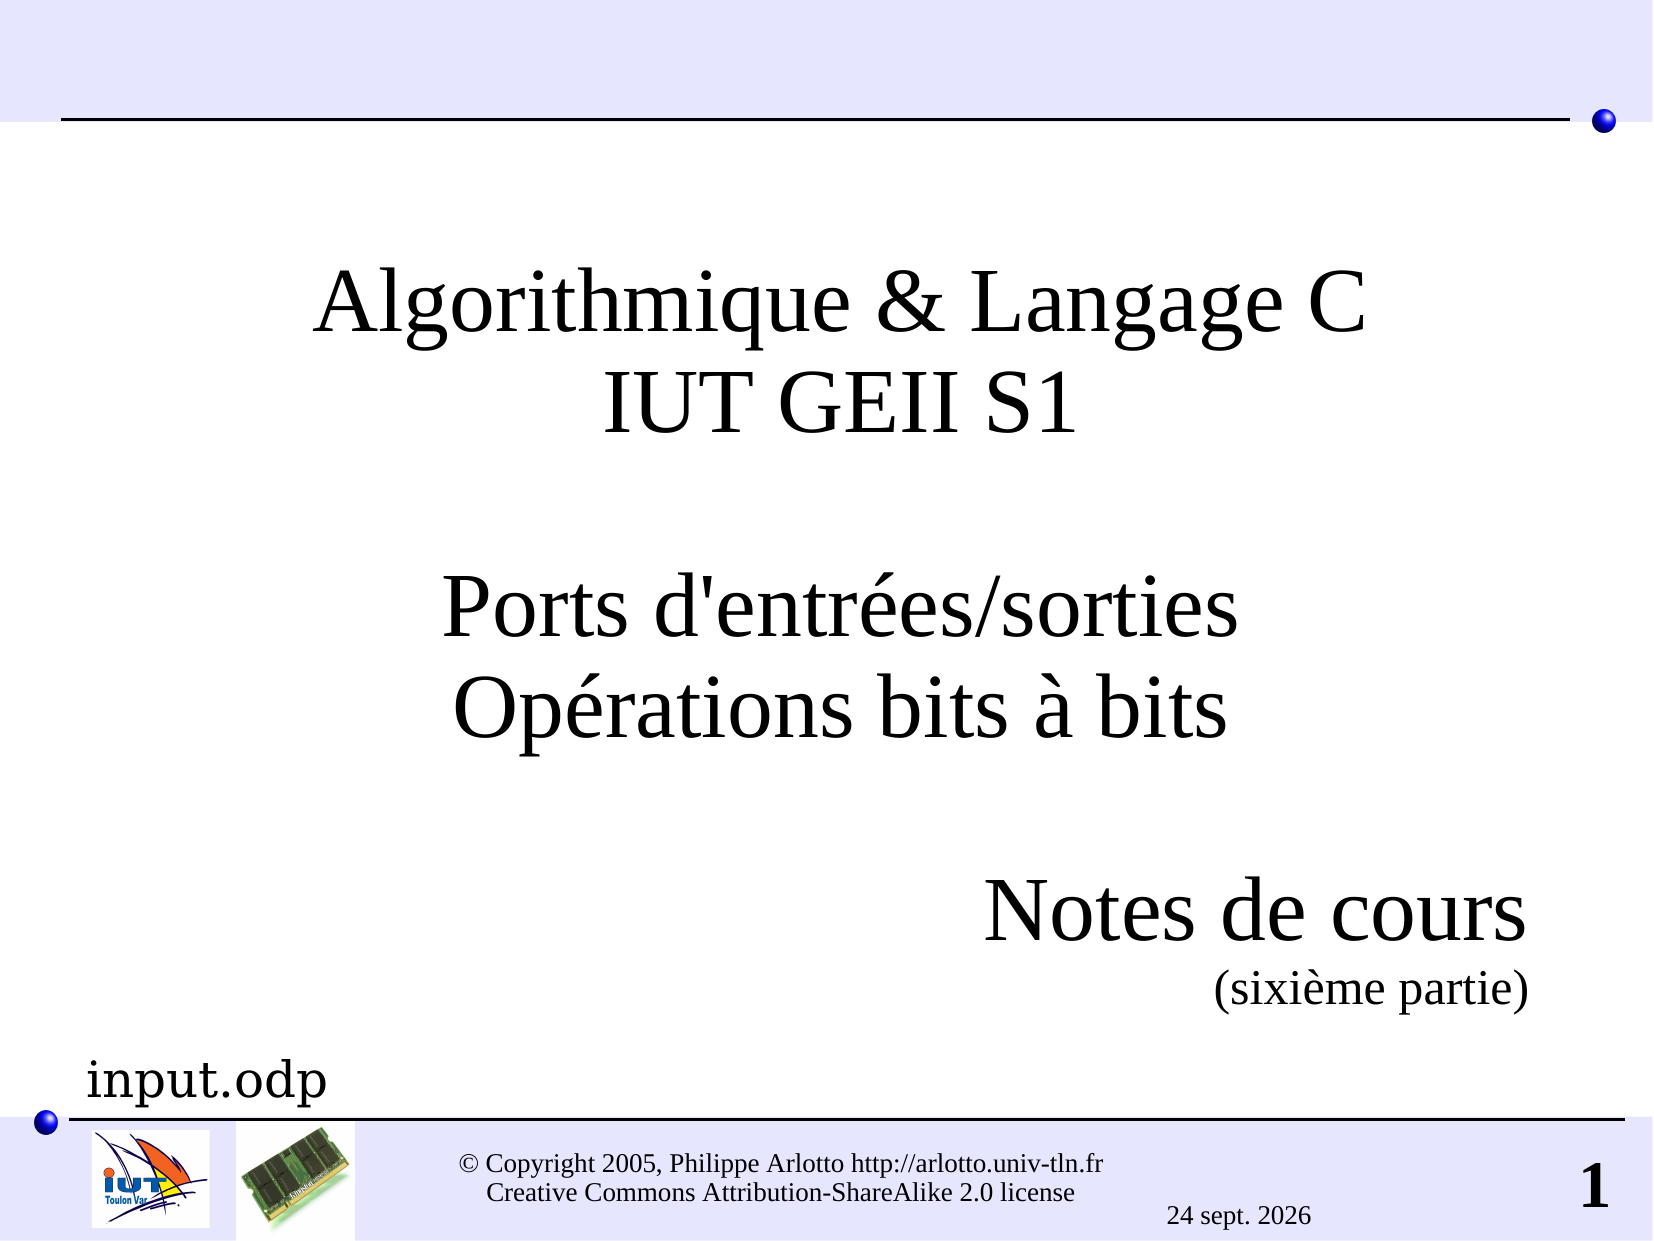

#
Algorithmique & Langage C
IUT GEII S1
Ports d'entrées/sorties
Opérations bits à bits
Notes de cours
(sixième partie)
input.odp